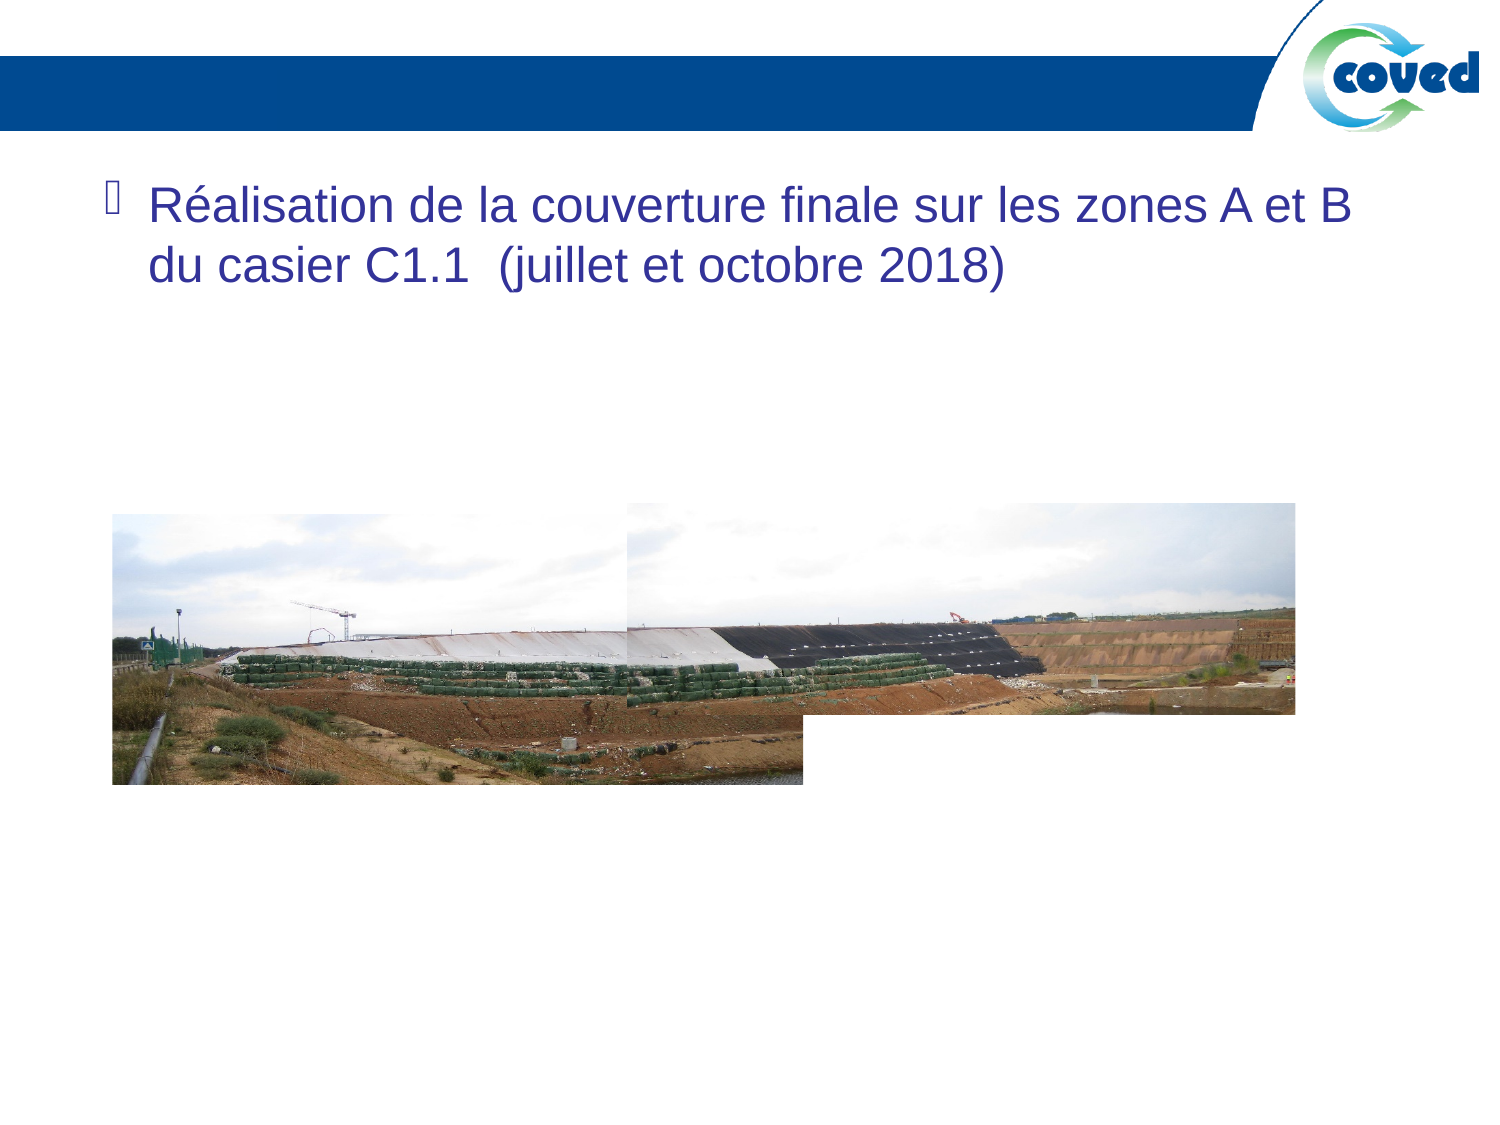

# Réalisation de la couverture finale sur les zones A et B du casier C1.1 (juillet et octobre 2018)